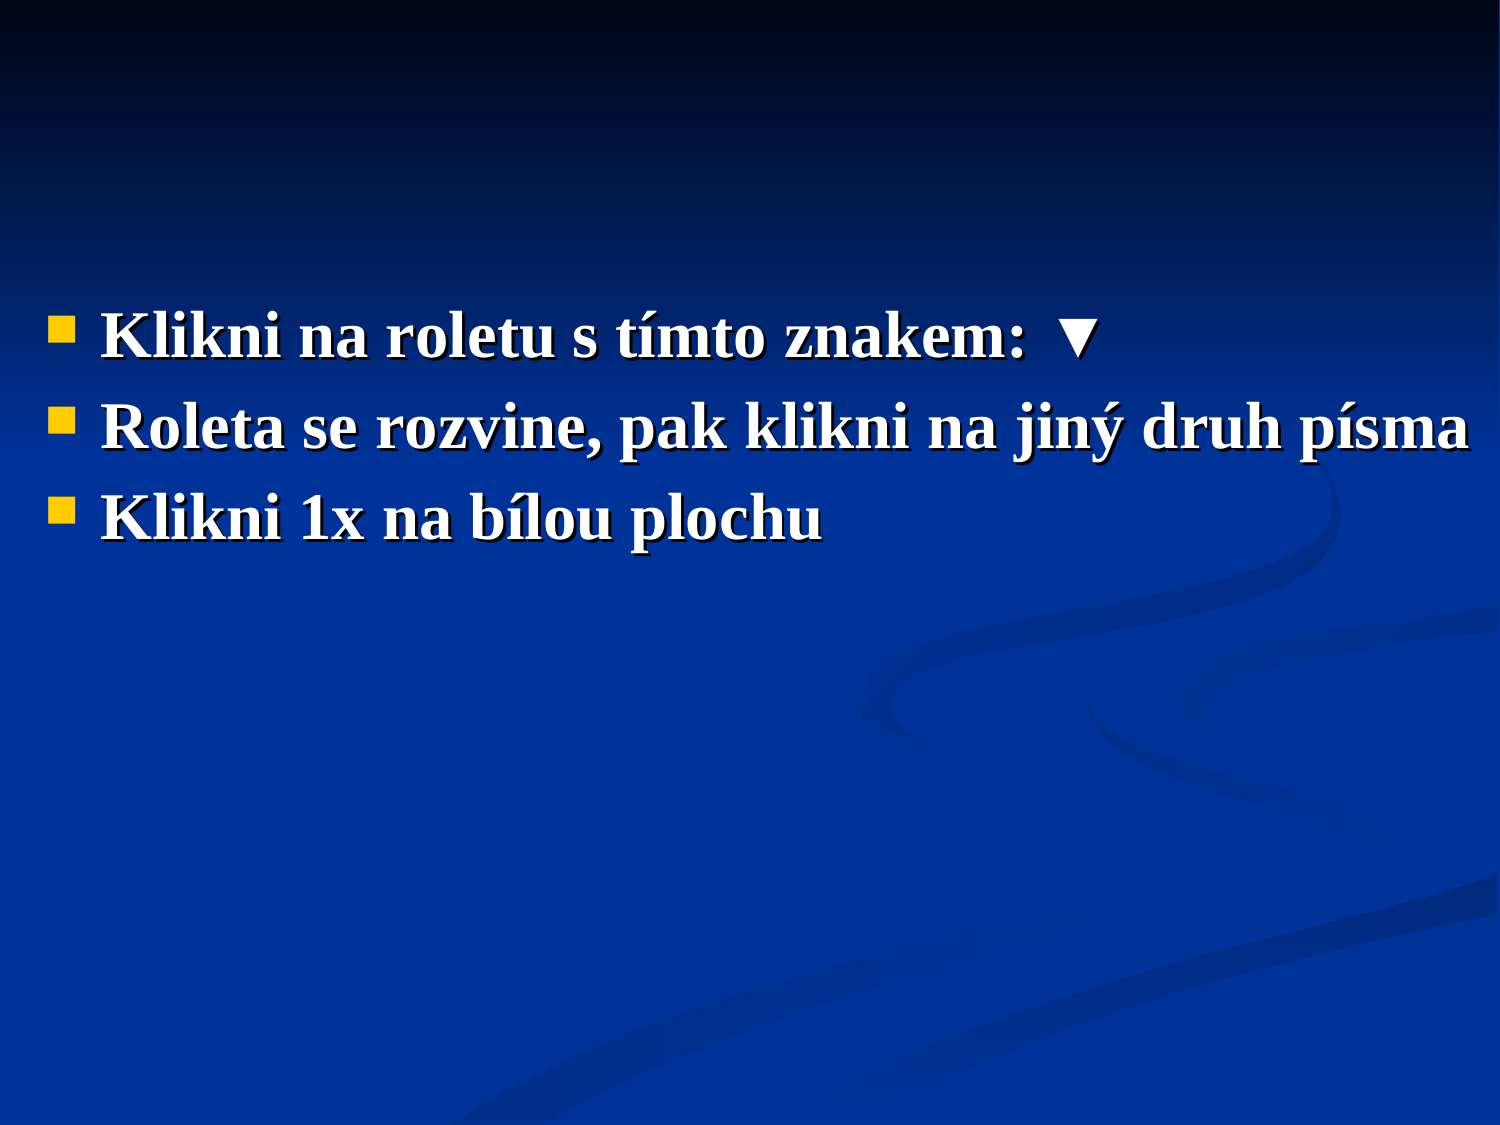

# Klikni na roletu s tímto znakem: ▼
Roleta se rozvine, pak klikni na jiný druh písma
Klikni 1x na bílou plochu